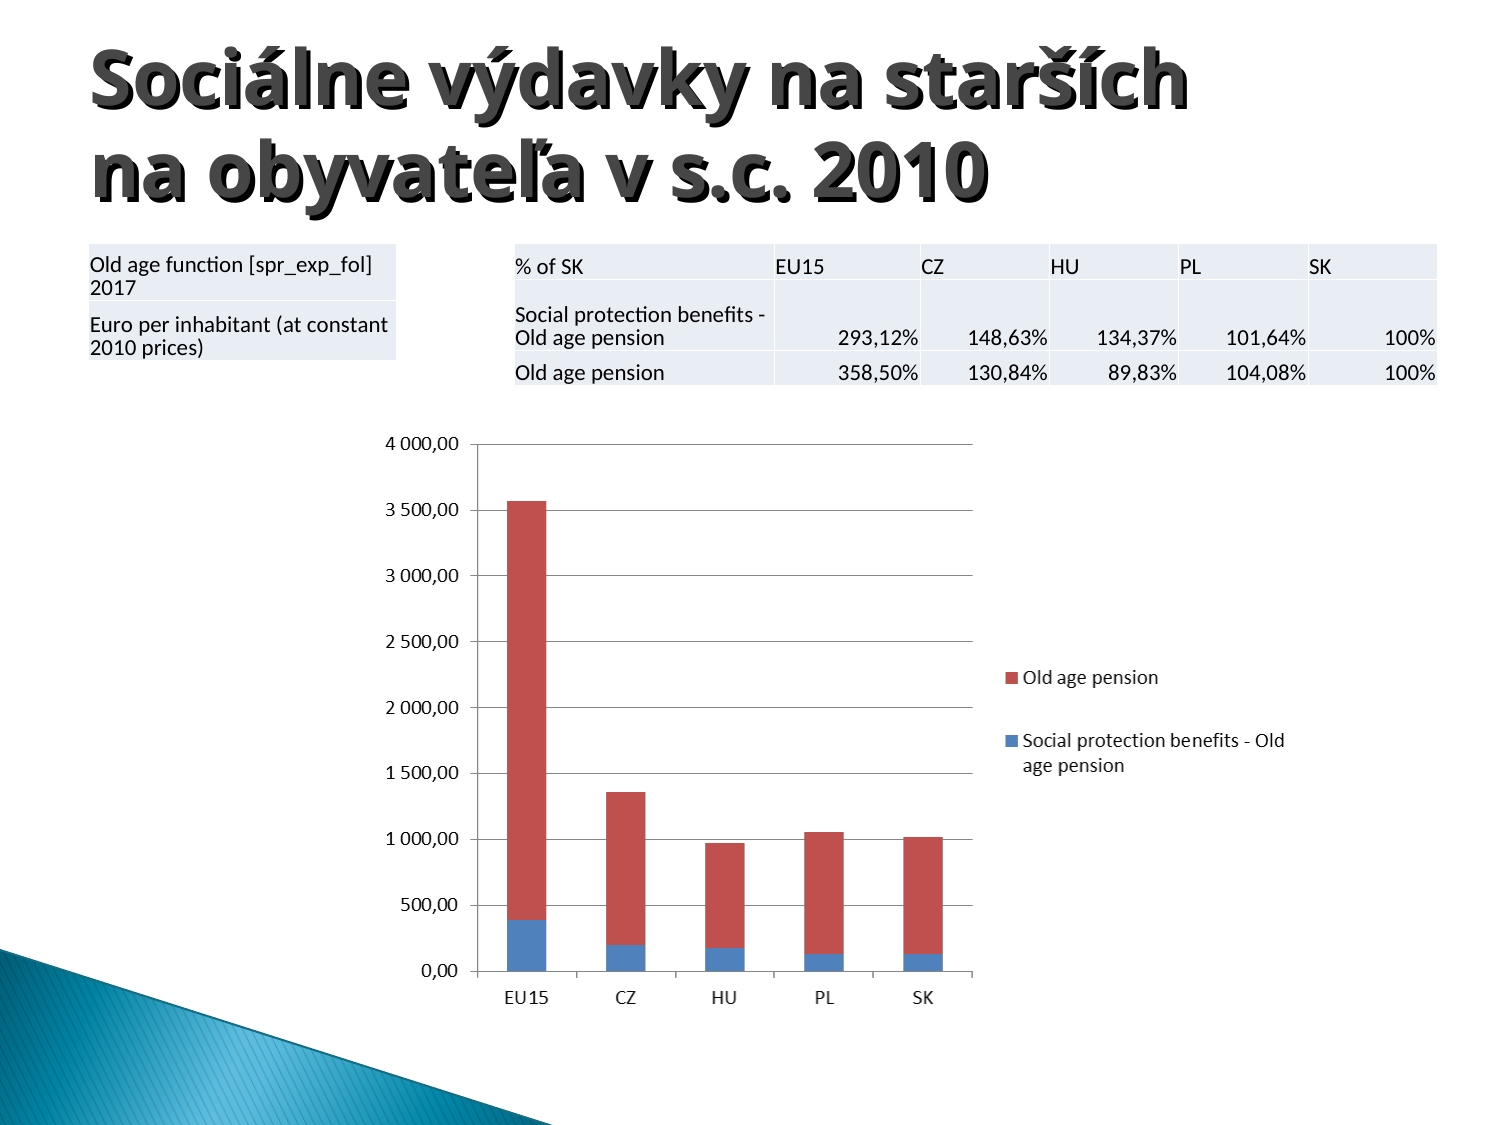

Sociálne výdavky na starších
na obyvateľa v s.c. 2010
| Old age function [spr\_exp\_fol] 2017 |
| --- |
| Euro per inhabitant (at constant 2010 prices) |
| % of SK | EU15 | CZ | HU | PL | SK |
| --- | --- | --- | --- | --- | --- |
| Social protection benefits - Old age pension | 293,12% | 148,63% | 134,37% | 101,64% | 100% |
| Old age pension | 358,50% | 130,84% | 89,83% | 104,08% | 100% |